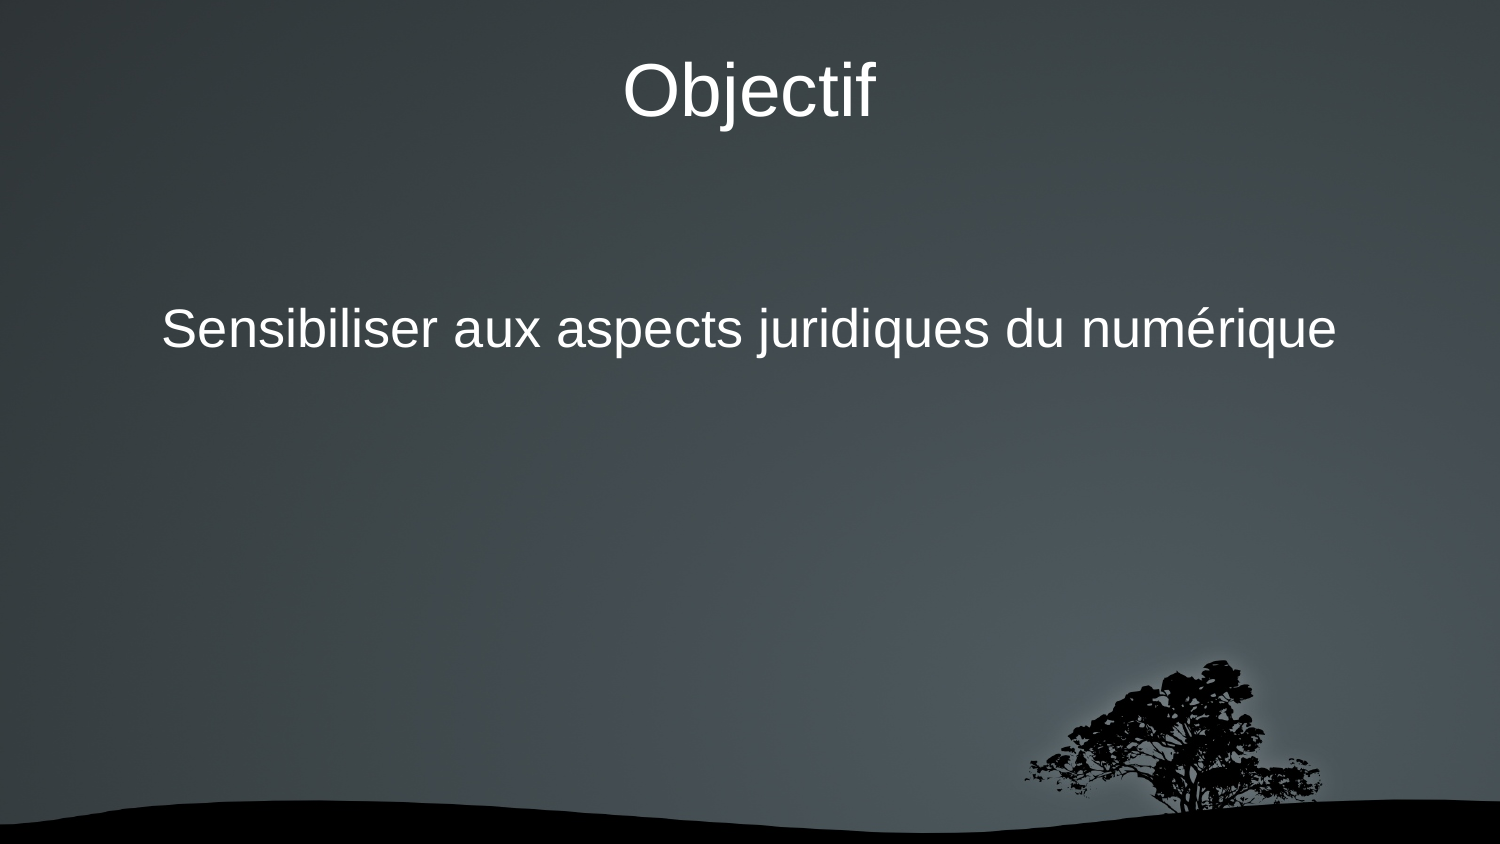

Objectif
Sensibiliser aux aspects juridiques du numérique